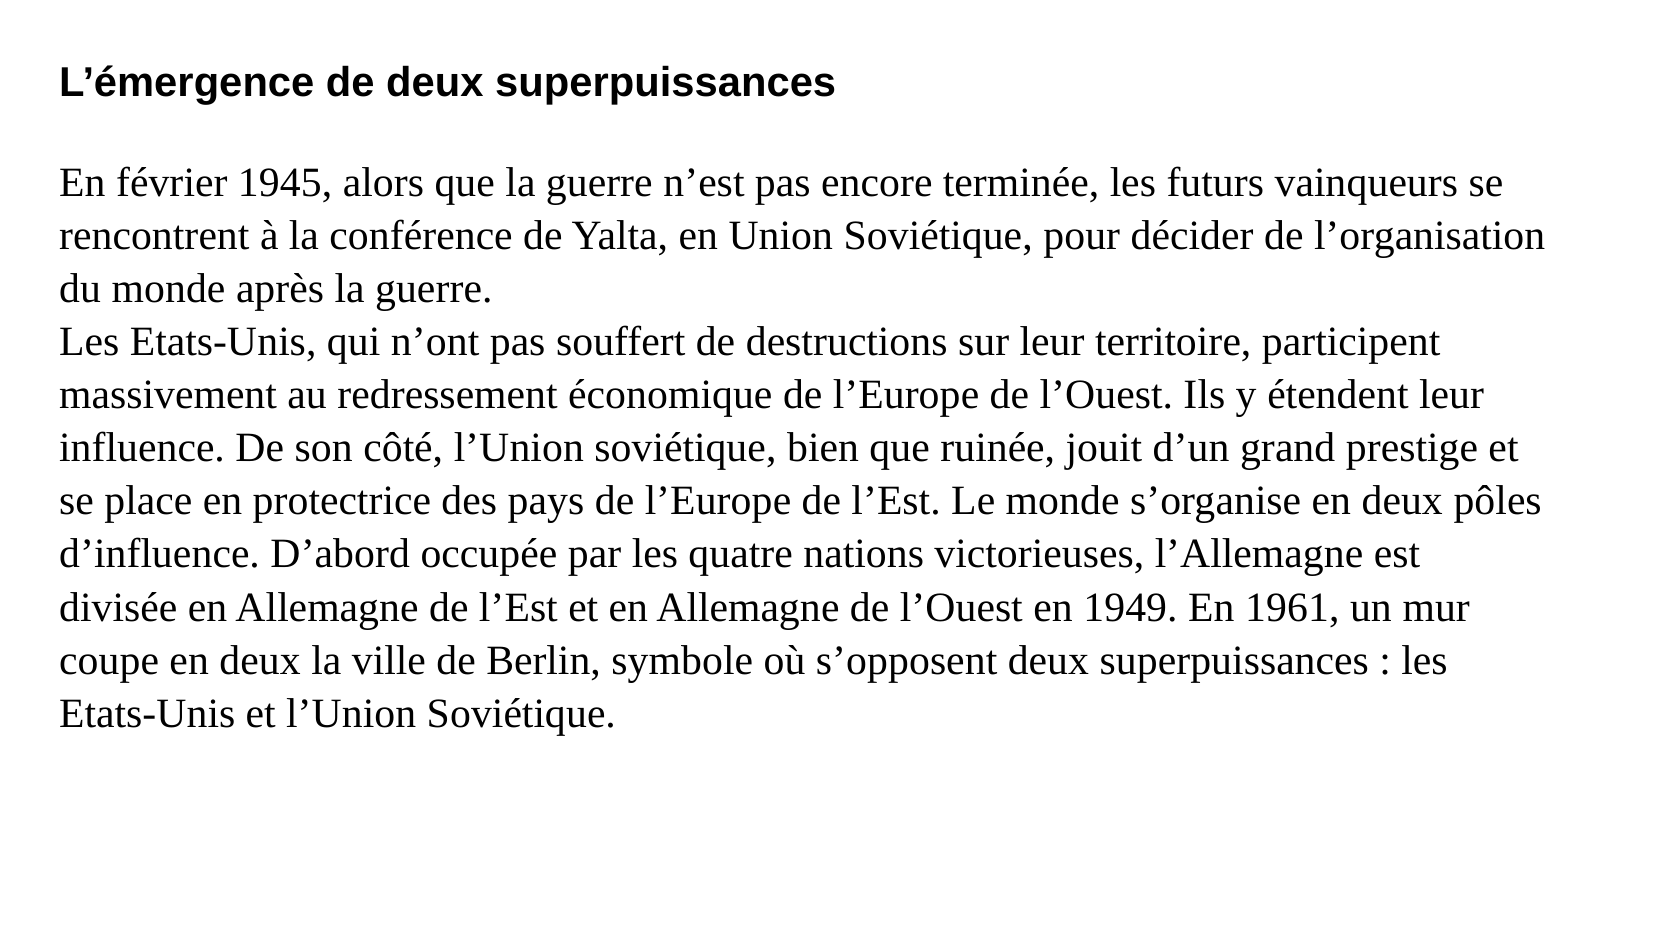

L’émergence de deux superpuissances
En février 1945, alors que la guerre n’est pas encore terminée, les futurs vainqueurs se rencontrent à la conférence de Yalta, en Union Soviétique, pour décider de l’organisation du monde après la guerre.
Les Etats-Unis, qui n’ont pas souffert de destructions sur leur territoire, participent massivement au redressement économique de l’Europe de l’Ouest. Ils y étendent leur influence. De son côté, l’Union soviétique, bien que ruinée, jouit d’un grand prestige et se place en protectrice des pays de l’Europe de l’Est. Le monde s’organise en deux pôles d’influence. D’abord occupée par les quatre nations victorieuses, l’Allemagne est divisée en Allemagne de l’Est et en Allemagne de l’Ouest en 1949. En 1961, un mur coupe en deux la ville de Berlin, symbole où s’opposent deux superpuissances : les Etats-Unis et l’Union Soviétique.